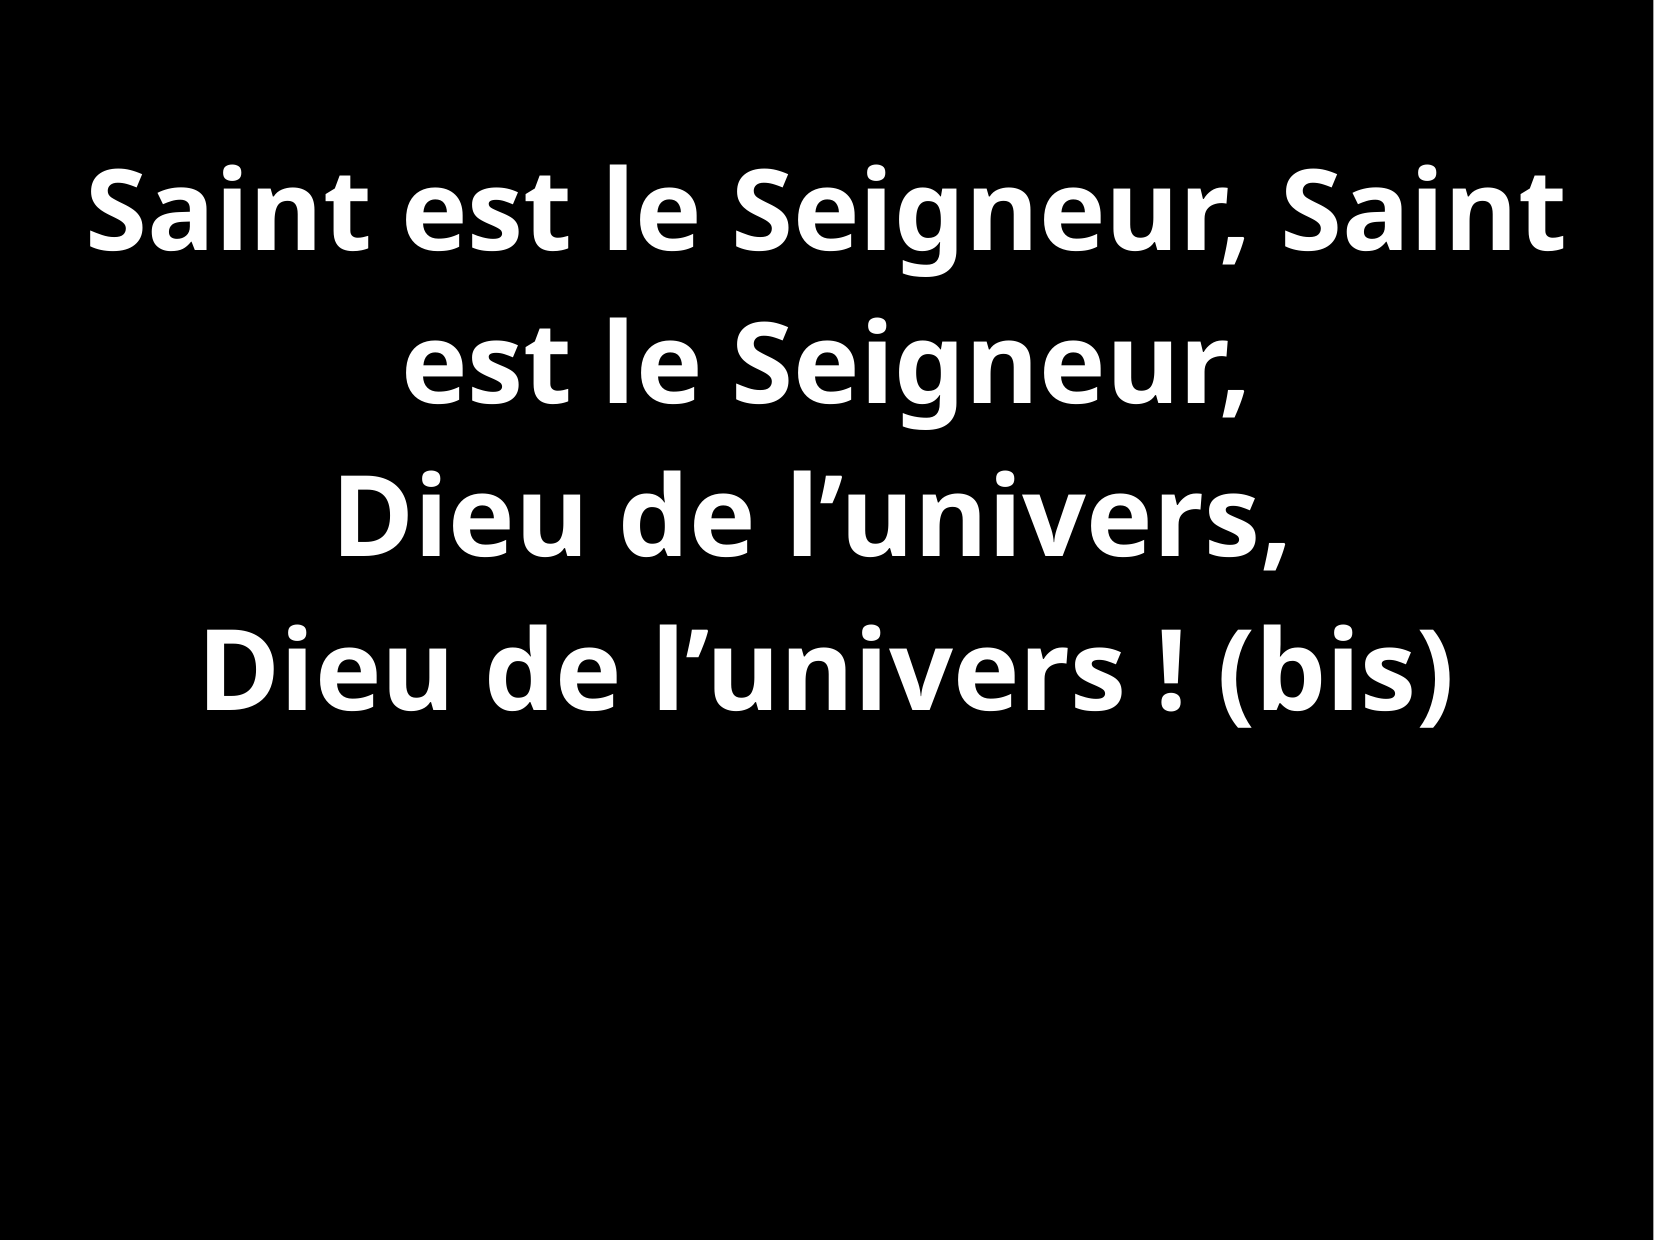

# Saint est le Seigneur, Saint est le Seigneur,
Dieu de l’univers,
Dieu de l’univers ! (bis)